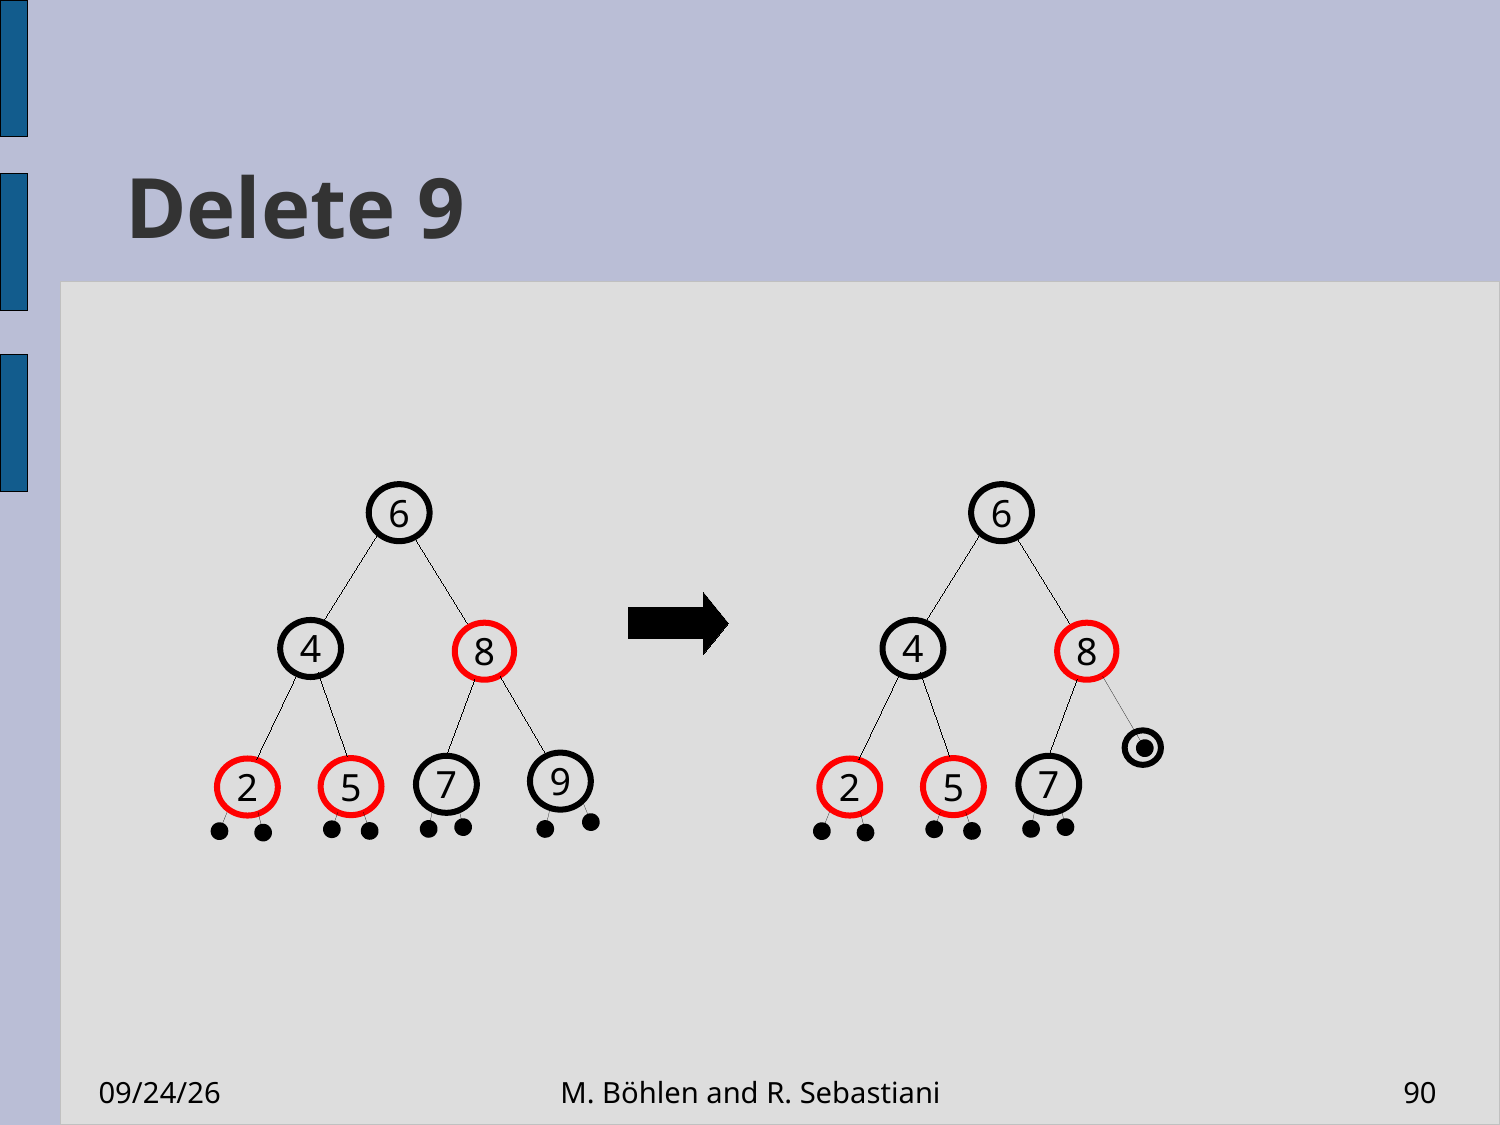

# Delete 9
6
6
4
4
8
8
9
7
7
5
5
2
2
M. Böhlen and R. Sebastiani
90